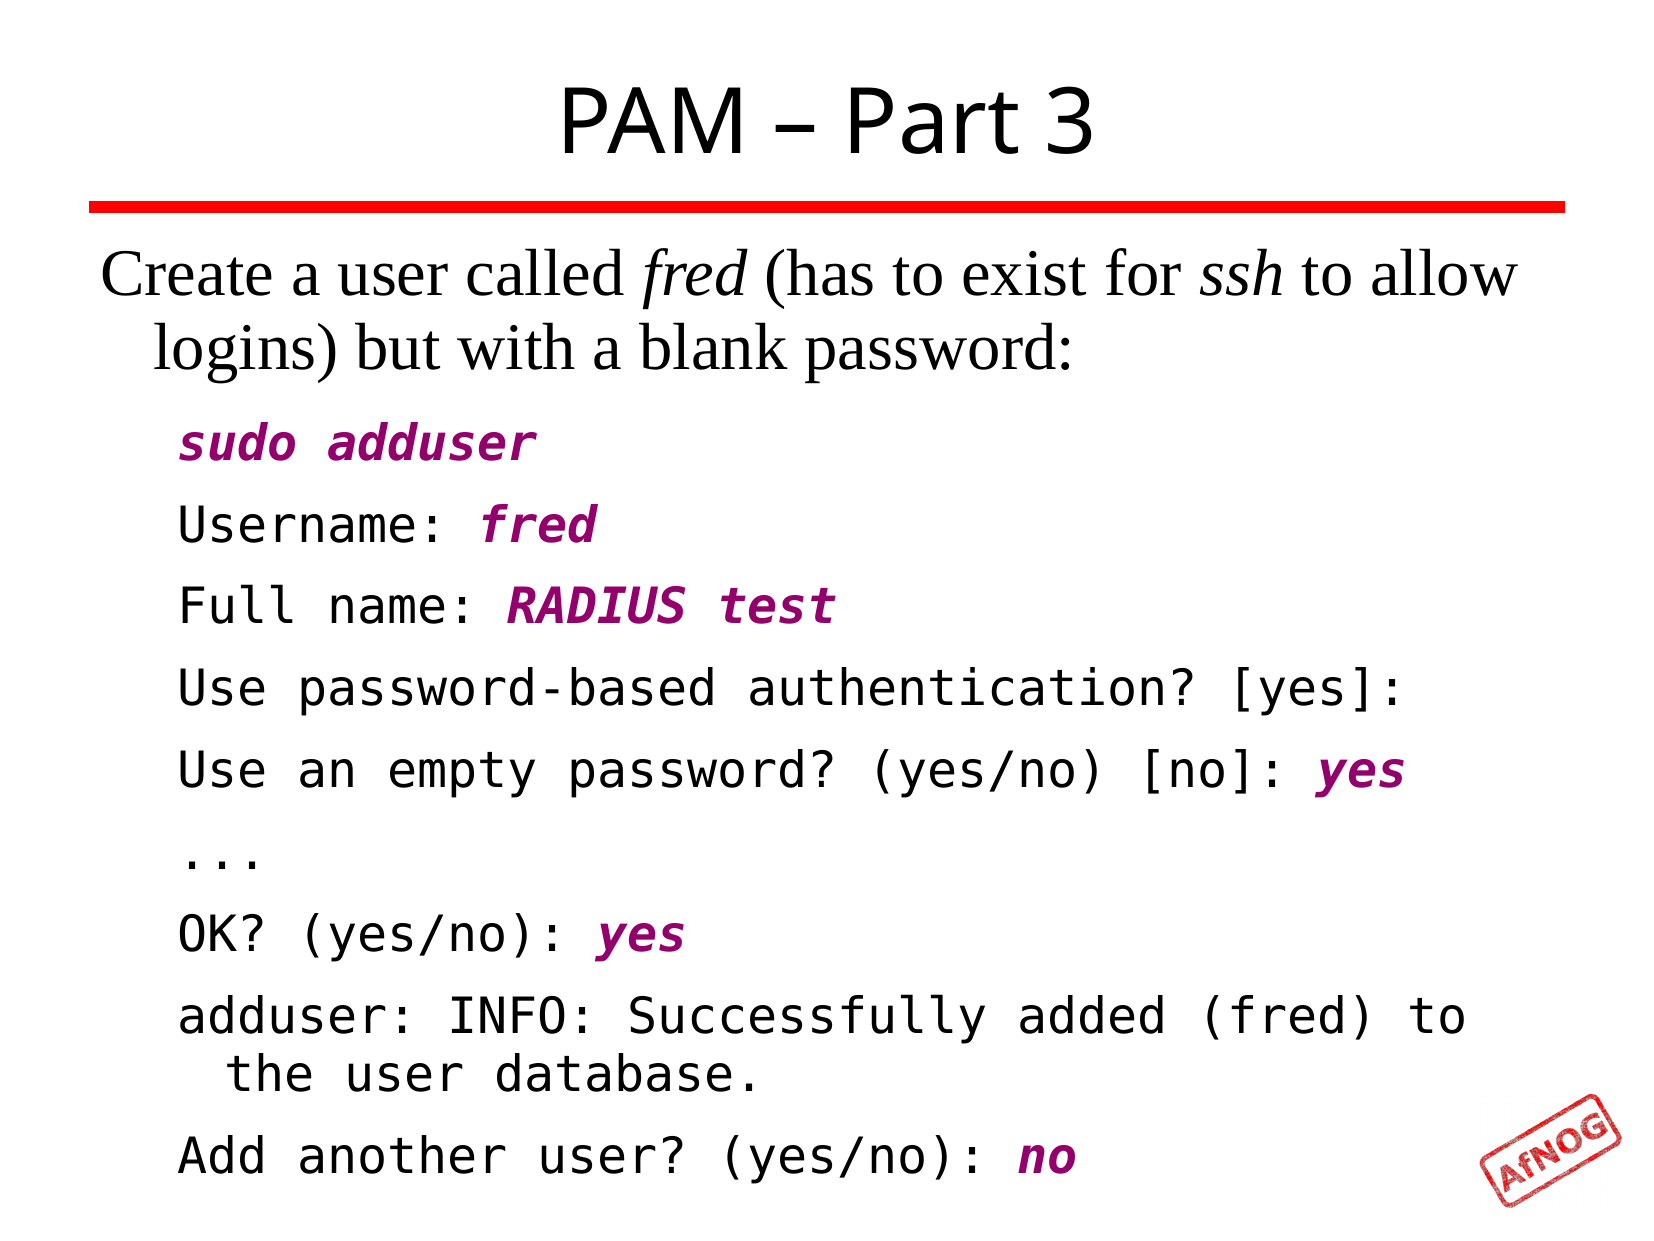

# PAM – Part 3
Create a user called fred (has to exist for ssh to allow logins) but with a blank password:
sudo adduser
Username: fred
Full name: RADIUS test
Use password-based authentication? [yes]:
Use an empty password? (yes/no) [no]: yes
...
OK? (yes/no): yes
adduser: INFO: Successfully added (fred) to the user database.
Add another user? (yes/no): no